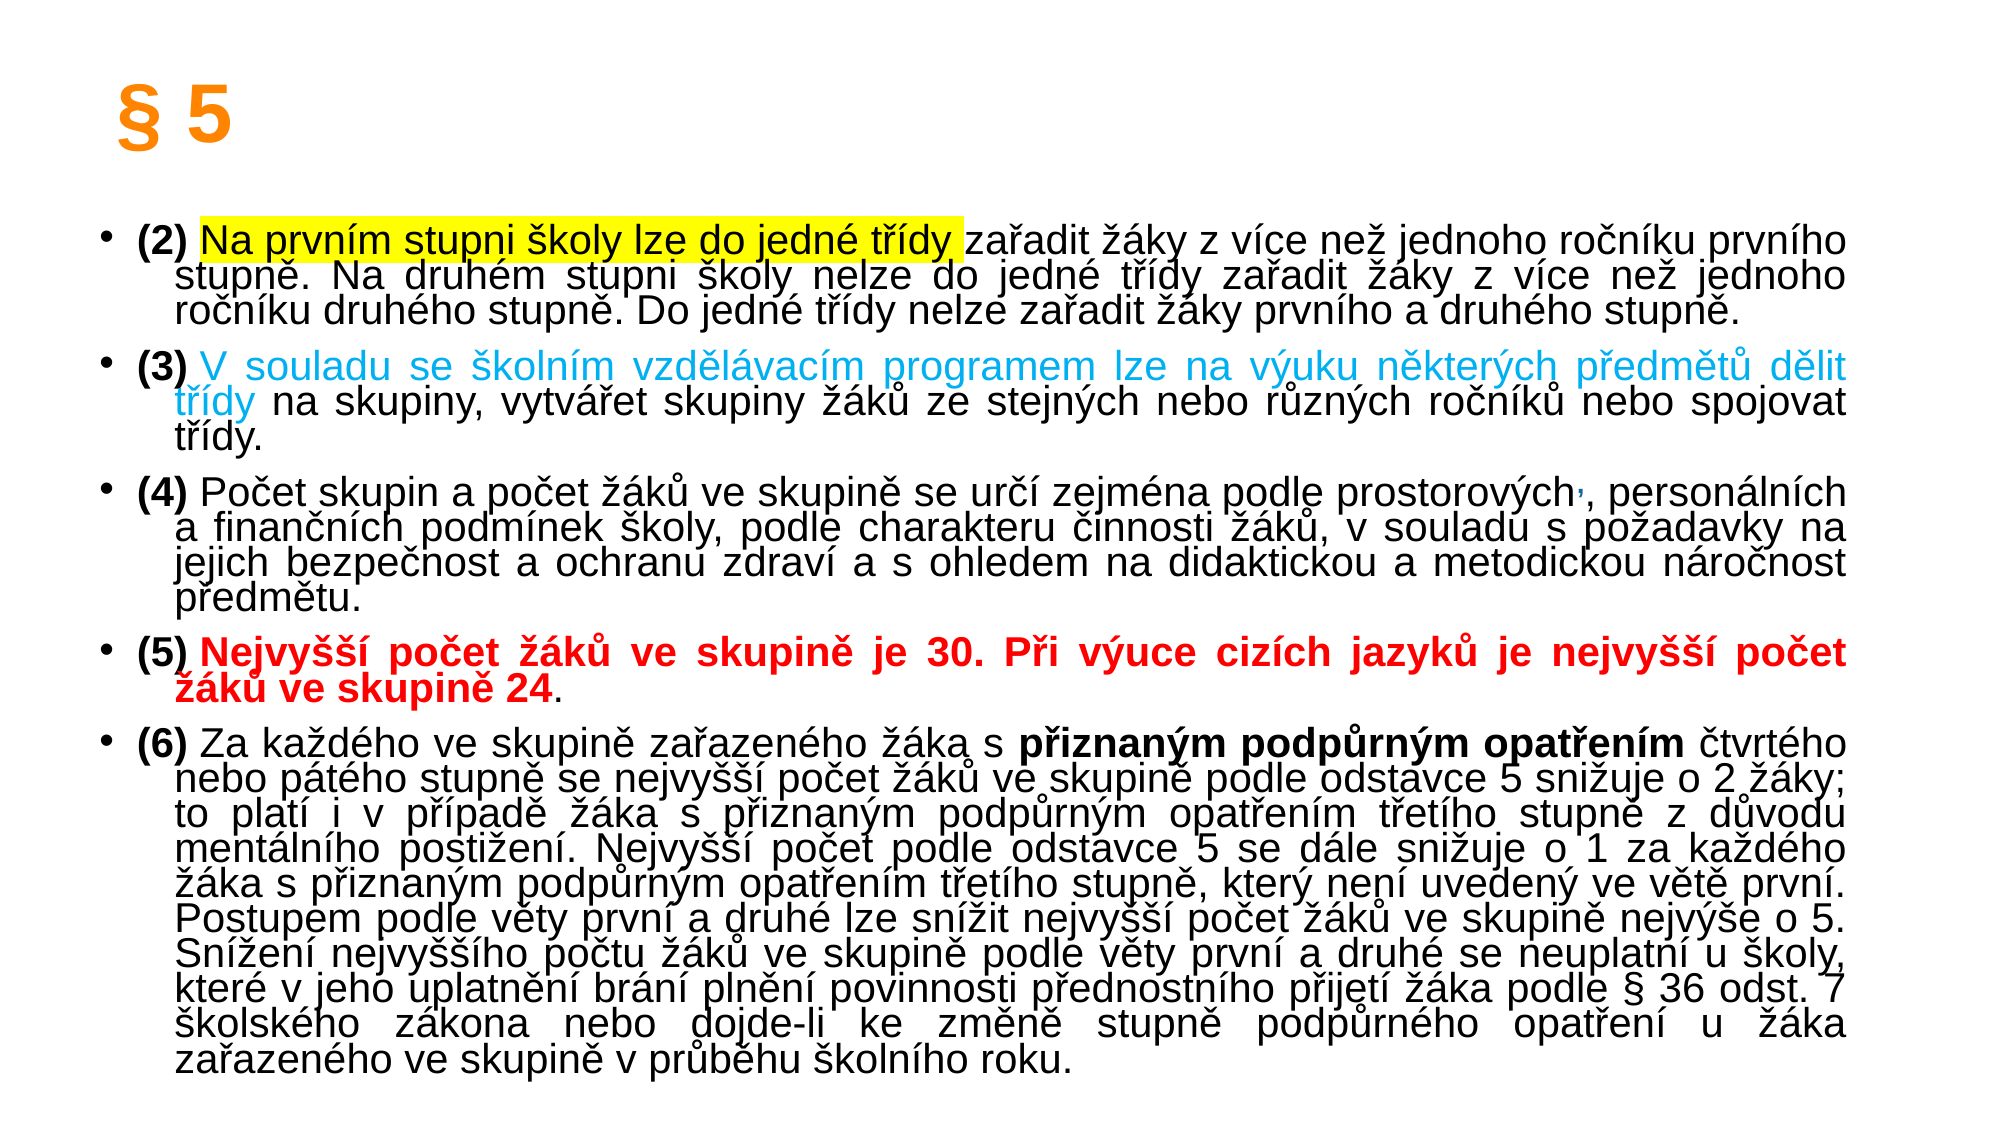

# § 5
(2) Na prvním stupni školy lze do jedné třídy zařadit žáky z více než jednoho ročníku prvního stupně. Na druhém stupni školy nelze do jedné třídy zařadit žáky z více než jednoho ročníku druhého stupně. Do jedné třídy nelze zařadit žáky prvního a druhého stupně.
(3) V souladu se školním vzdělávacím programem lze na výuku některých předmětů dělit třídy na skupiny, vytvářet skupiny žáků ze stejných nebo různých ročníků nebo spojovat třídy.
(4) Počet skupin a počet žáků ve skupině se určí zejména podle prostorových,, personálních a finančních podmínek školy, podle charakteru činnosti žáků, v souladu s požadavky na jejich bezpečnost a ochranu zdraví a s ohledem na didaktickou a metodickou náročnost předmětu.
(5) Nejvyšší počet žáků ve skupině je 30. Při výuce cizích jazyků je nejvyšší počet žáků ve skupině 24.
(6) Za každého ve skupině zařazeného žáka s přiznaným podpůrným opatřením čtvrtého nebo pátého stupně se nejvyšší počet žáků ve skupině podle odstavce 5 snižuje o 2 žáky; to platí i v případě žáka s přiznaným podpůrným opatřením třetího stupně z důvodu mentálního postižení. Nejvyšší počet podle odstavce 5 se dále snižuje o 1 za každého žáka s přiznaným podpůrným opatřením třetího stupně, který není uvedený ve větě první. Postupem podle věty první a druhé lze snížit nejvyšší počet žáků ve skupině nejvýše o 5. Snížení nejvyššího počtu žáků ve skupině podle věty první a druhé se neuplatní u školy, které v jeho uplatnění brání plnění povinnosti přednostního přijetí žáka podle § 36 odst. 7 školského zákona nebo dojde-li ke změně stupně podpůrného opatření u žáka zařazeného ve skupině v průběhu školního roku.